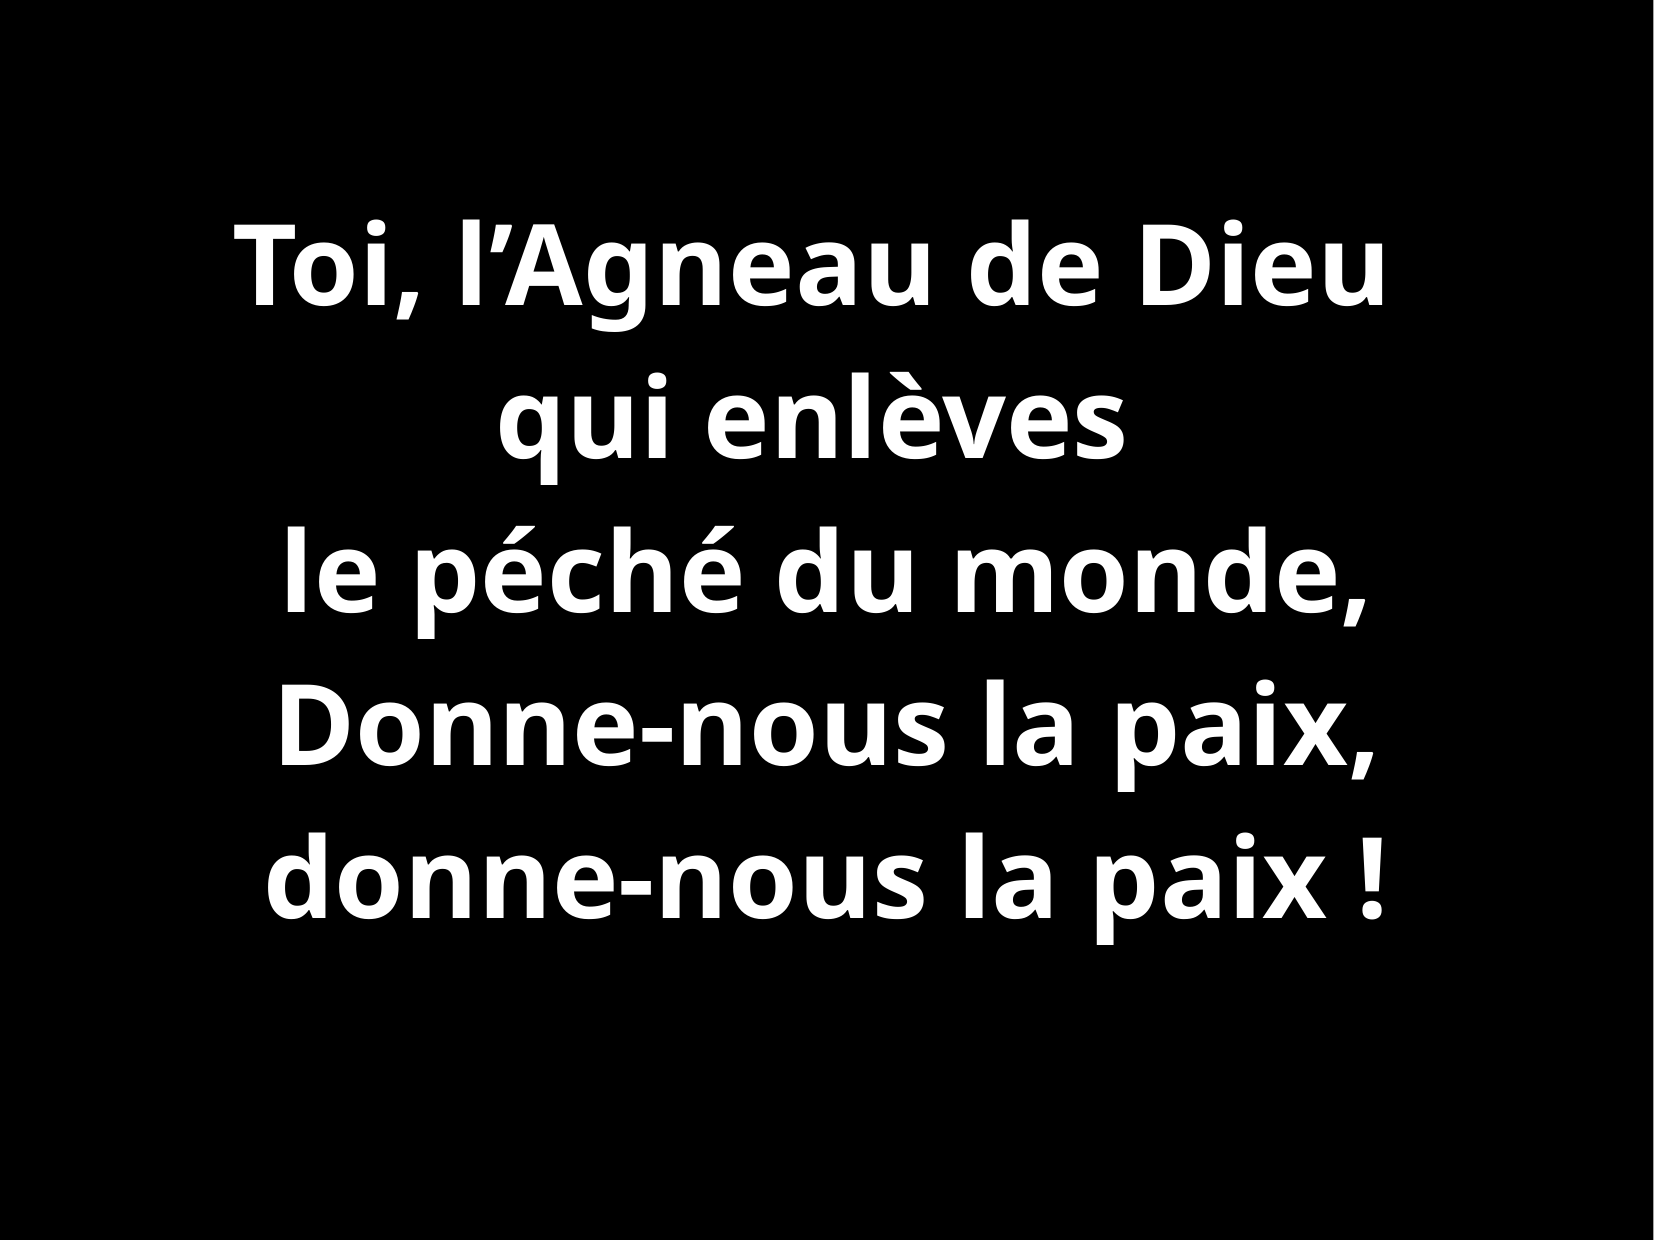

# Toi, l’Agneau de Dieu
qui enlèves
le péché du monde,
Donne-nous la paix, donne-nous la paix !